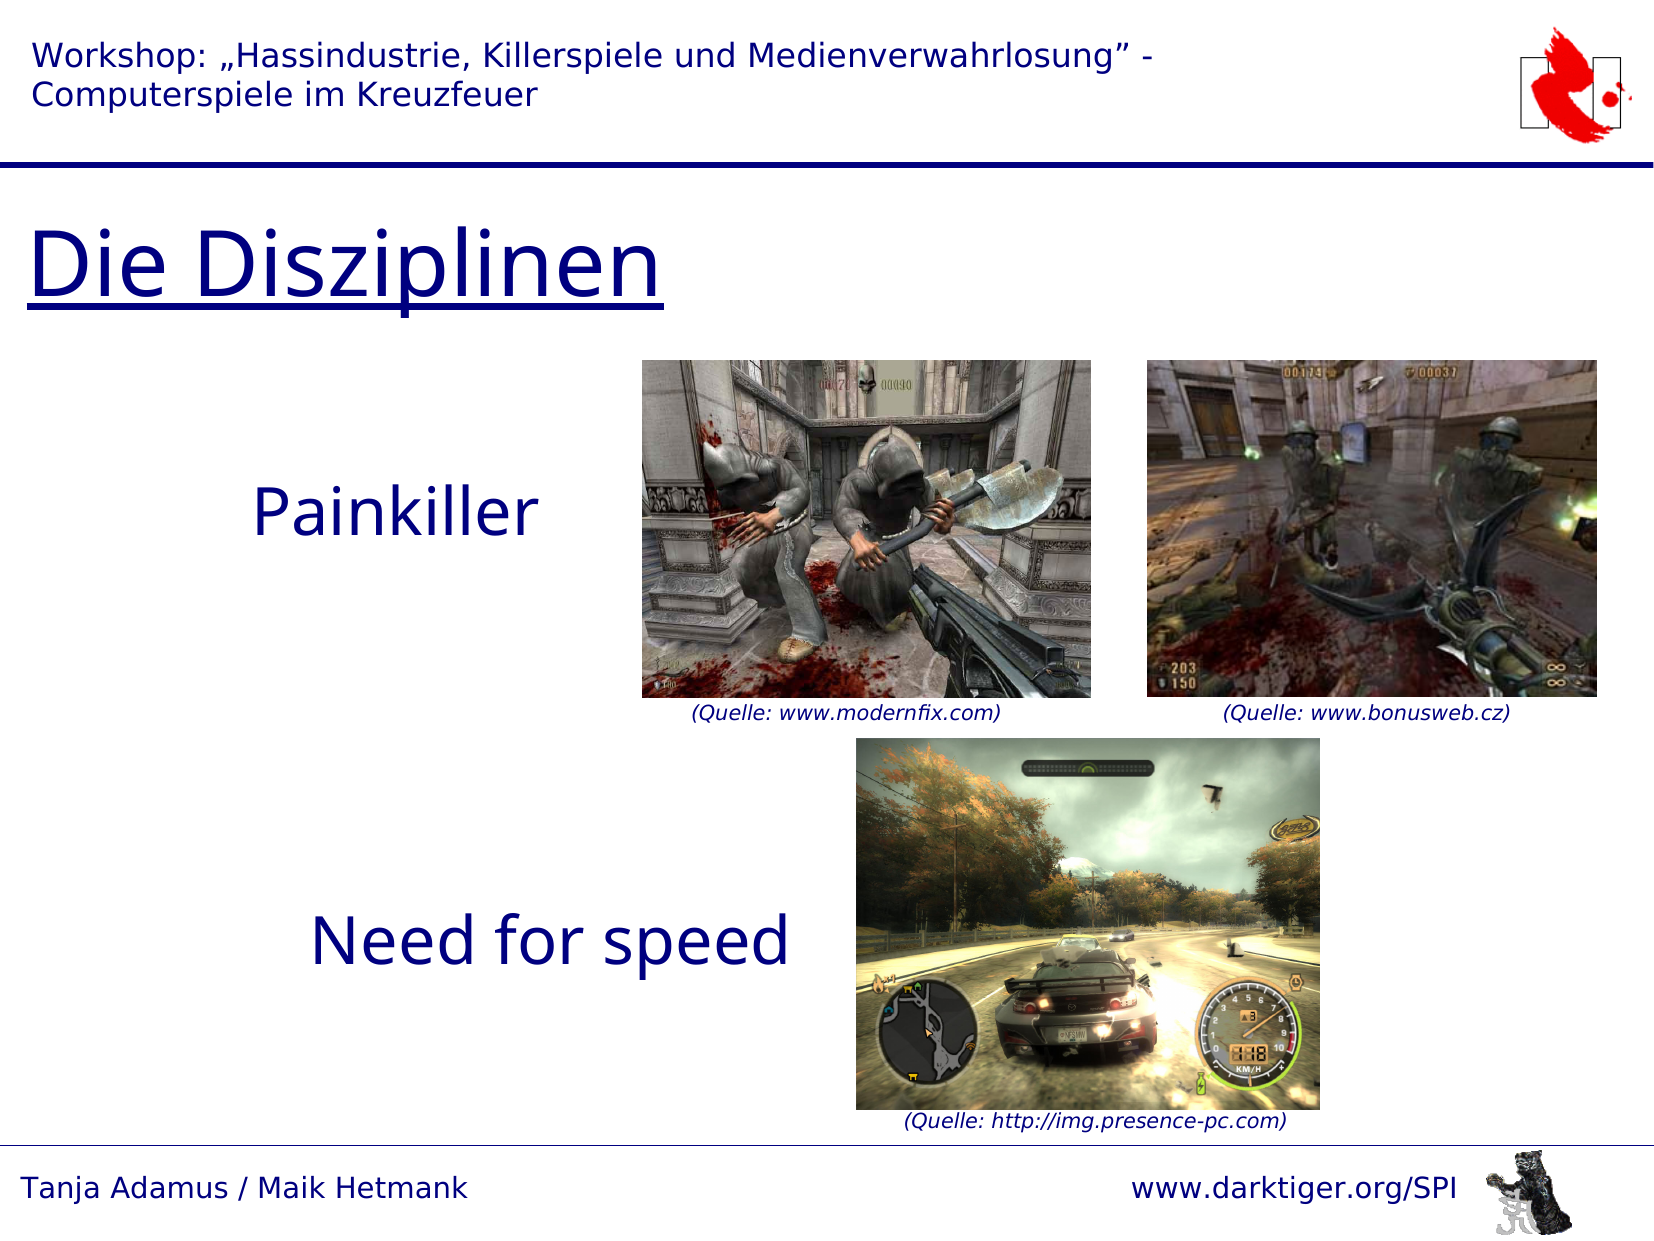

Workshop: „Hassindustrie, Killerspiele und Medienverwahrlosung” - Computerspiele im Kreuzfeuer
Die Disziplinen
Painkiller
(Quelle: www.bonusweb.cz)
(Quelle: www.modernfix.com)
Need for speed
(Quelle: http://img.presence-pc.com)